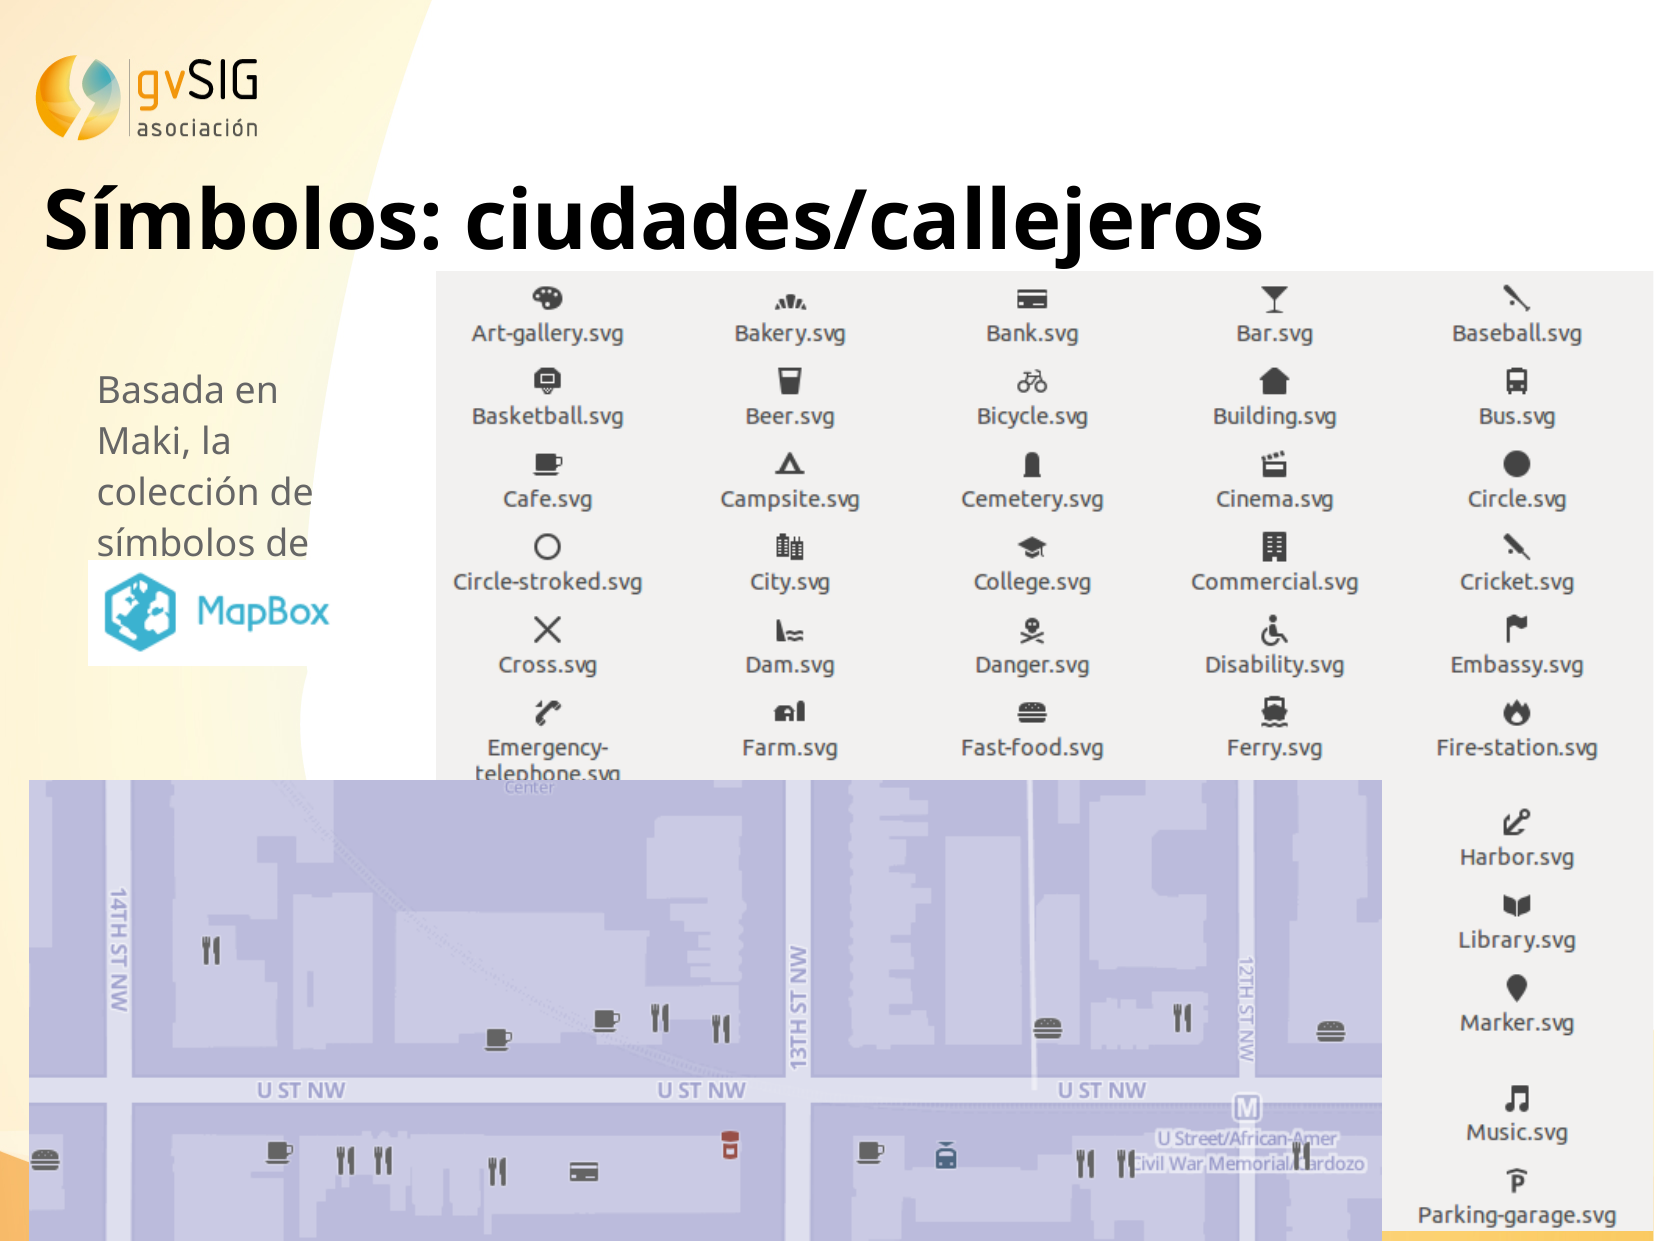

# Símbolos: ciudades/callejeros
Basada en Maki, la colección de símbolos de MapBox